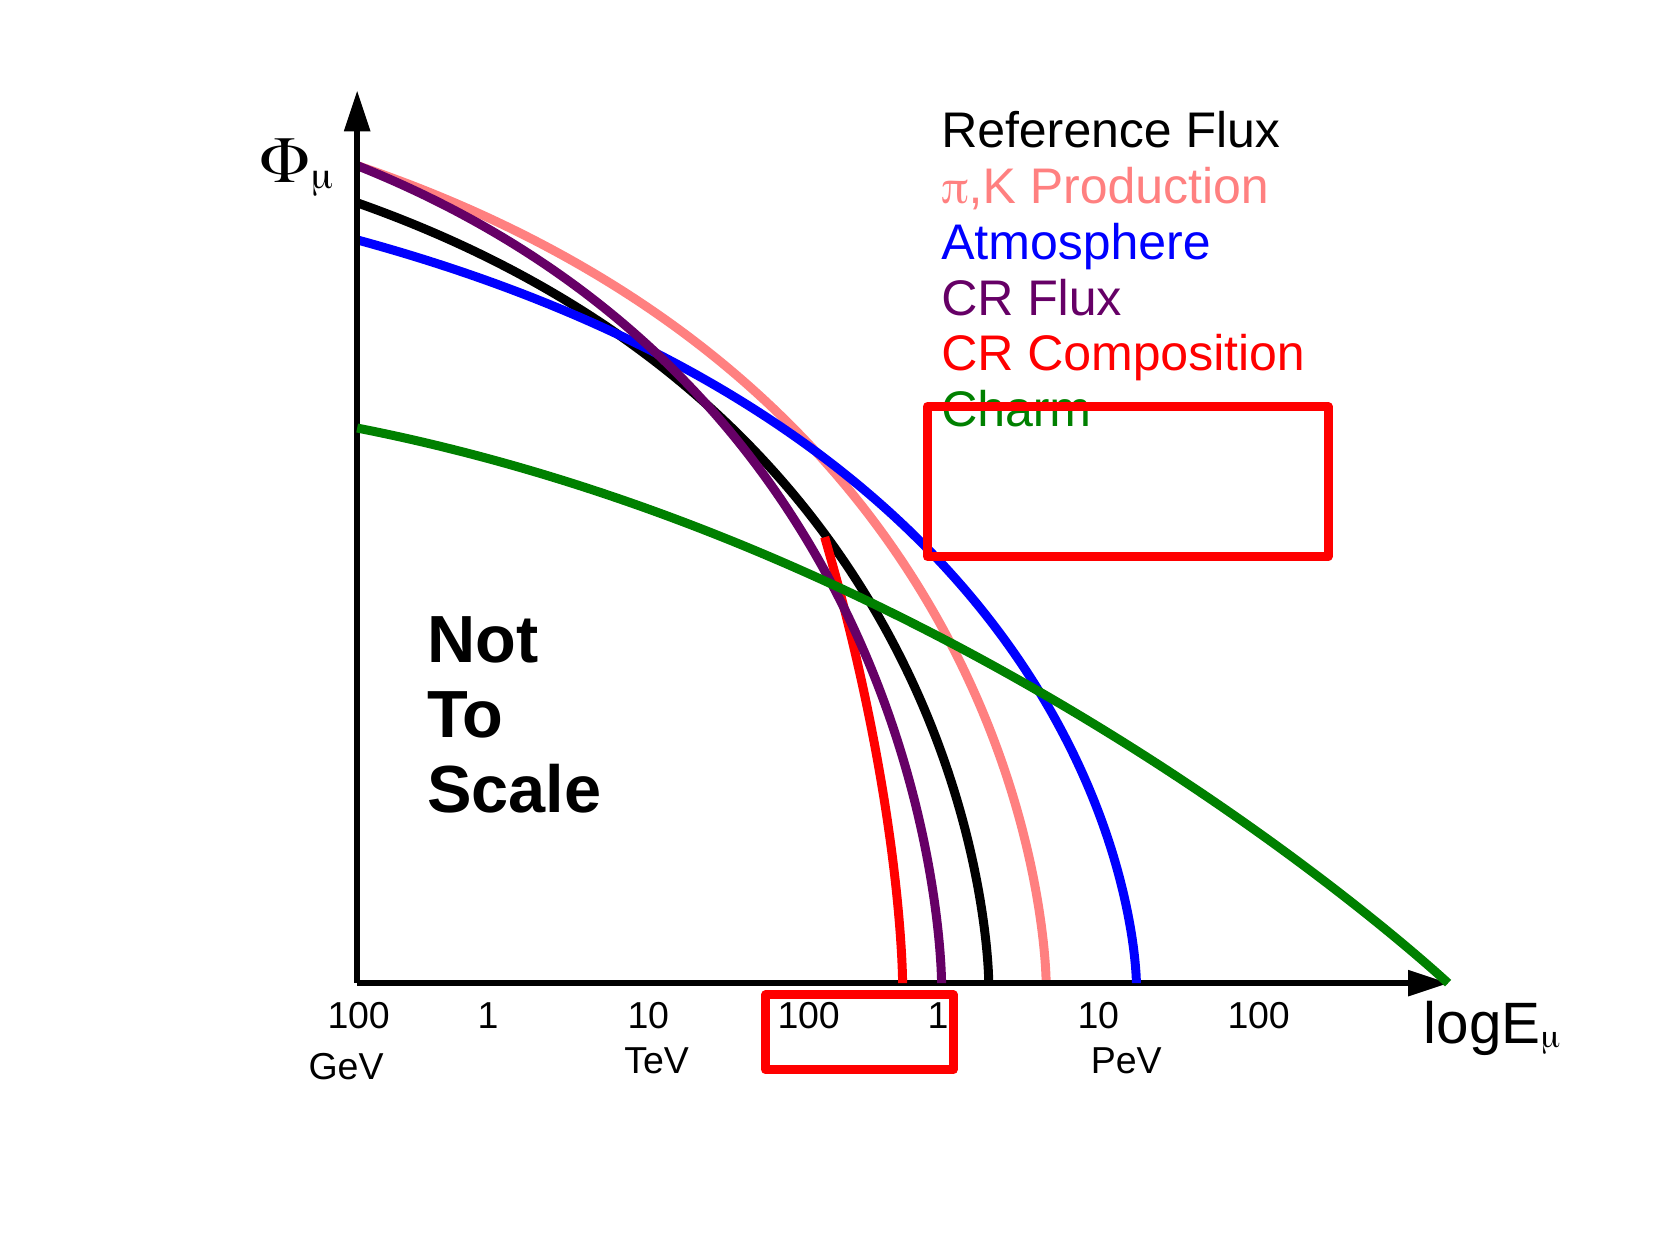

Reference Flux
p,K Production
Atmosphere
CR Flux
CR Composition
Charm
Fm
logEm
100		1		10		100		1		10		100
TeV
PeV
GeV
Not
To
Scale